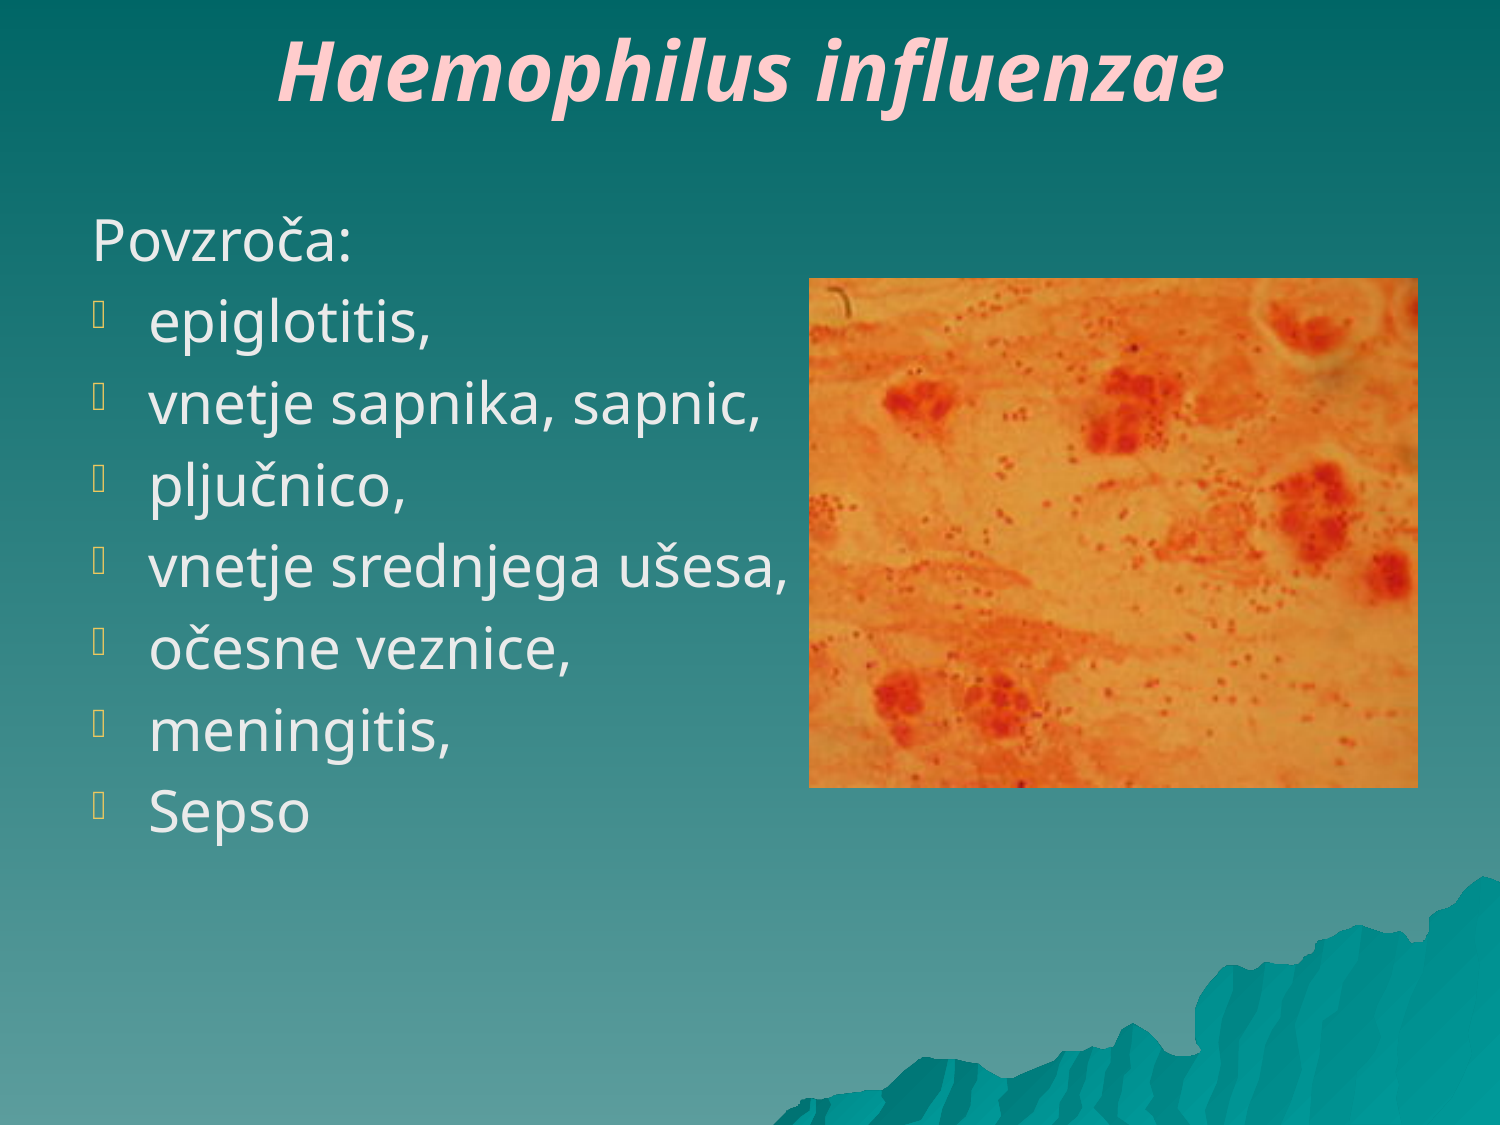

# Haemophilus influenzae
Povzroča:
epiglotitis,
vnetje sapnika, sapnic,
pljučnico,
vnetje srednjega ušesa,
očesne veznice,
meningitis,
Sepso